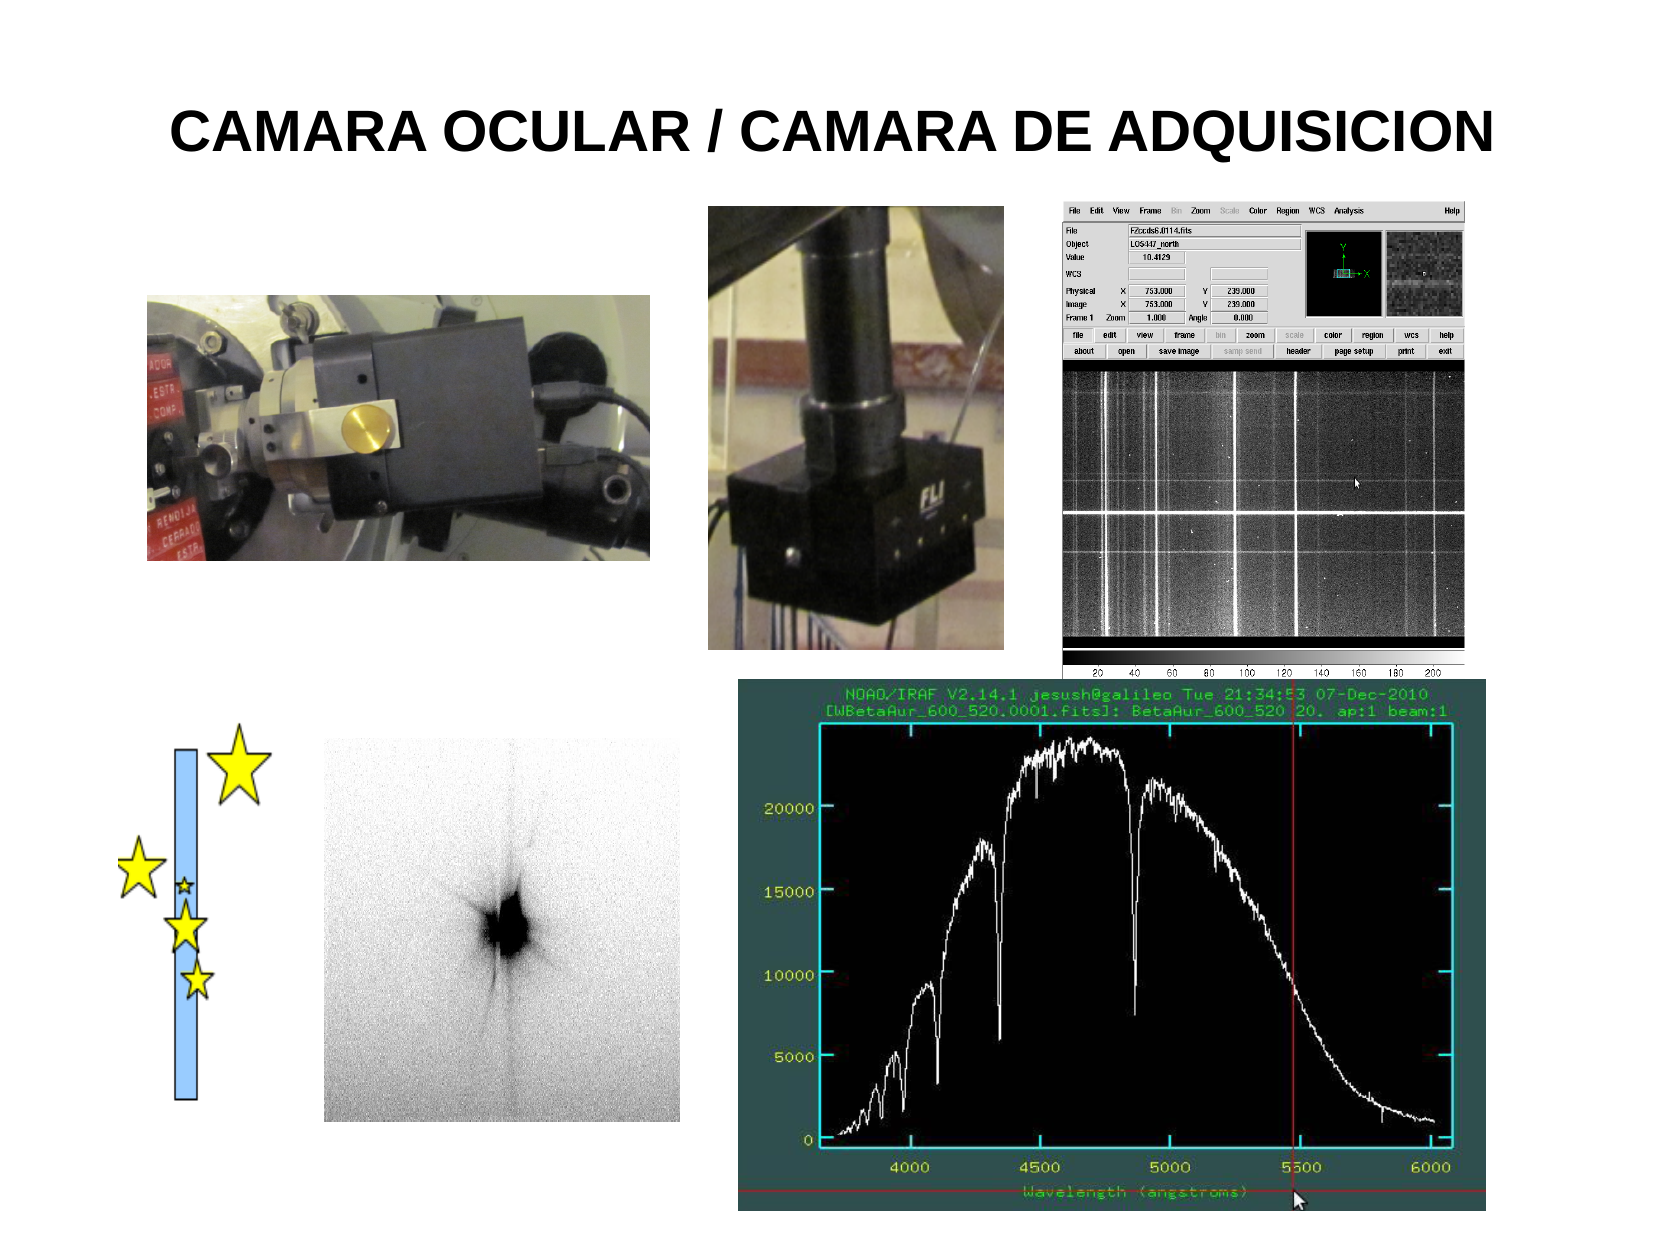

# CAMARA OCULAR / CAMARA DE ADQUISICION